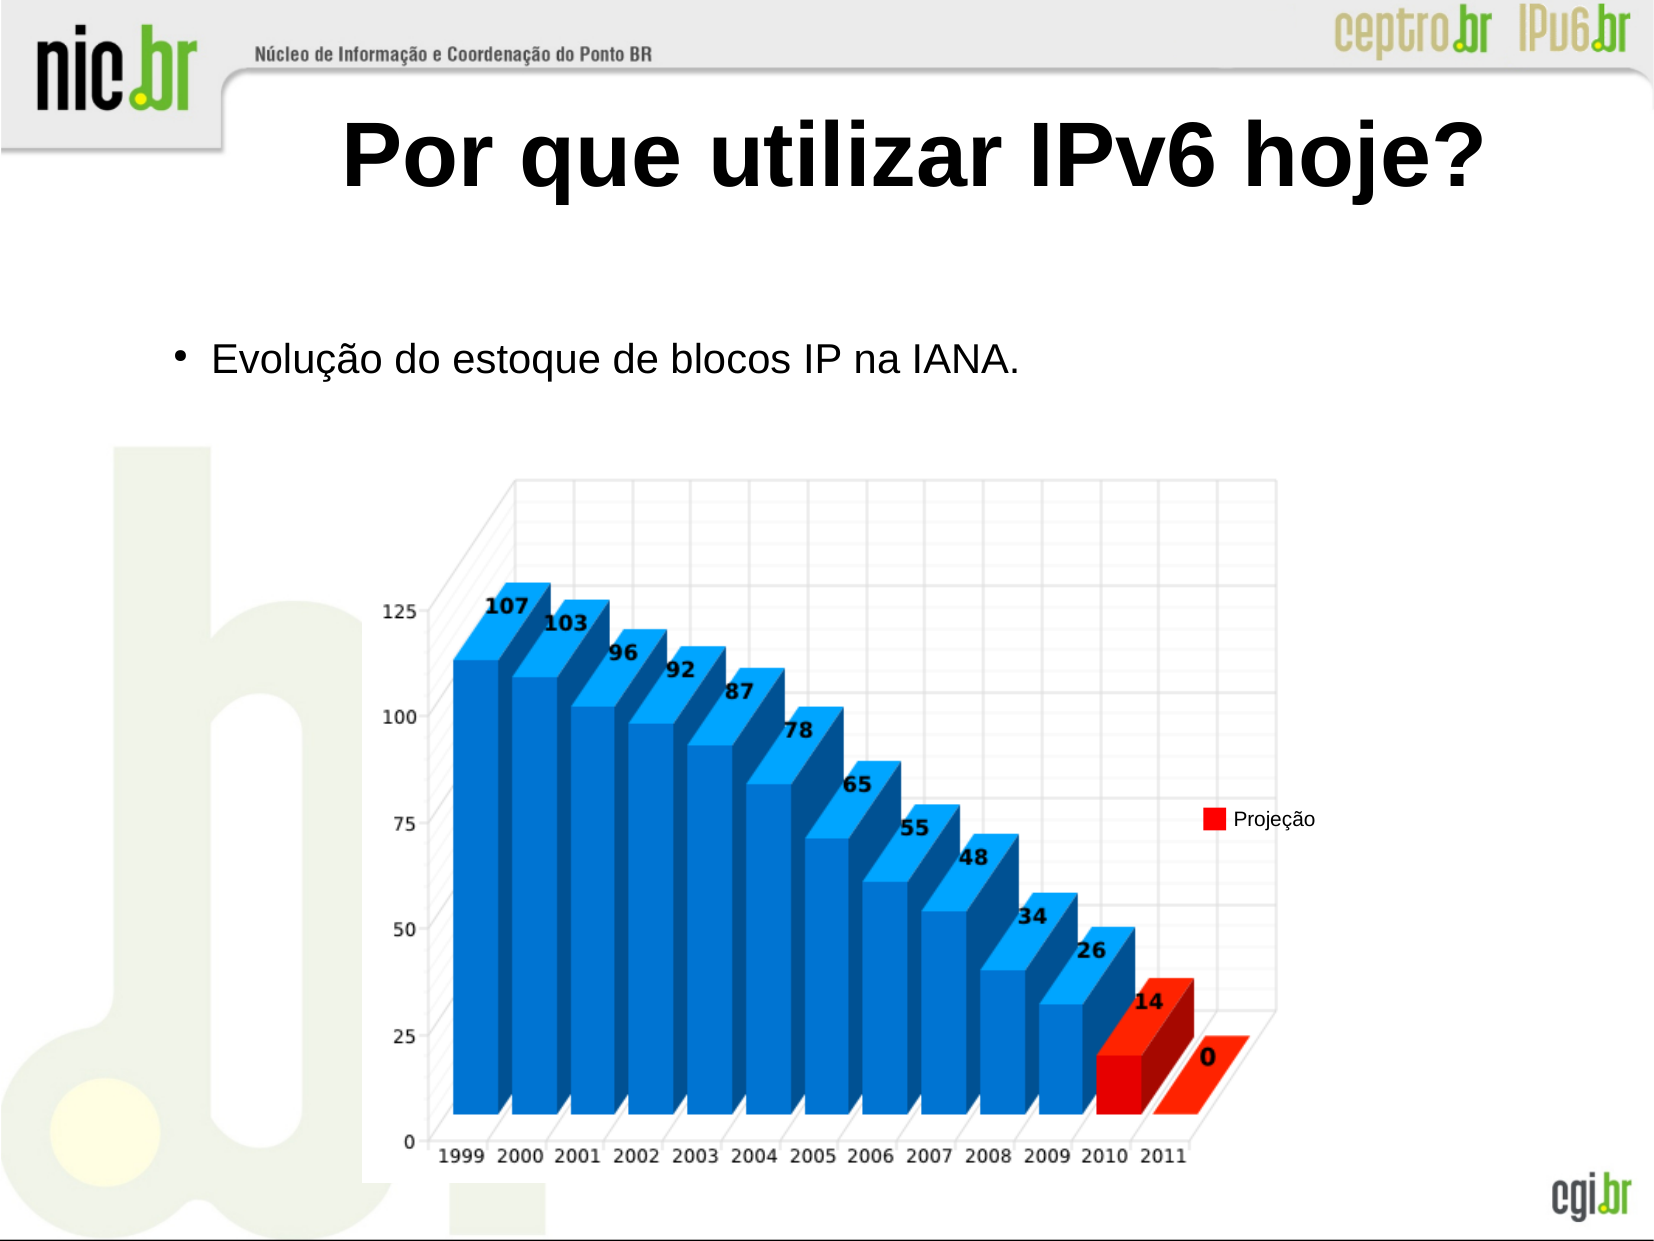

Por que utilizar IPv6 hoje?
 Evolução do estoque de blocos IP na IANA.
Projeção